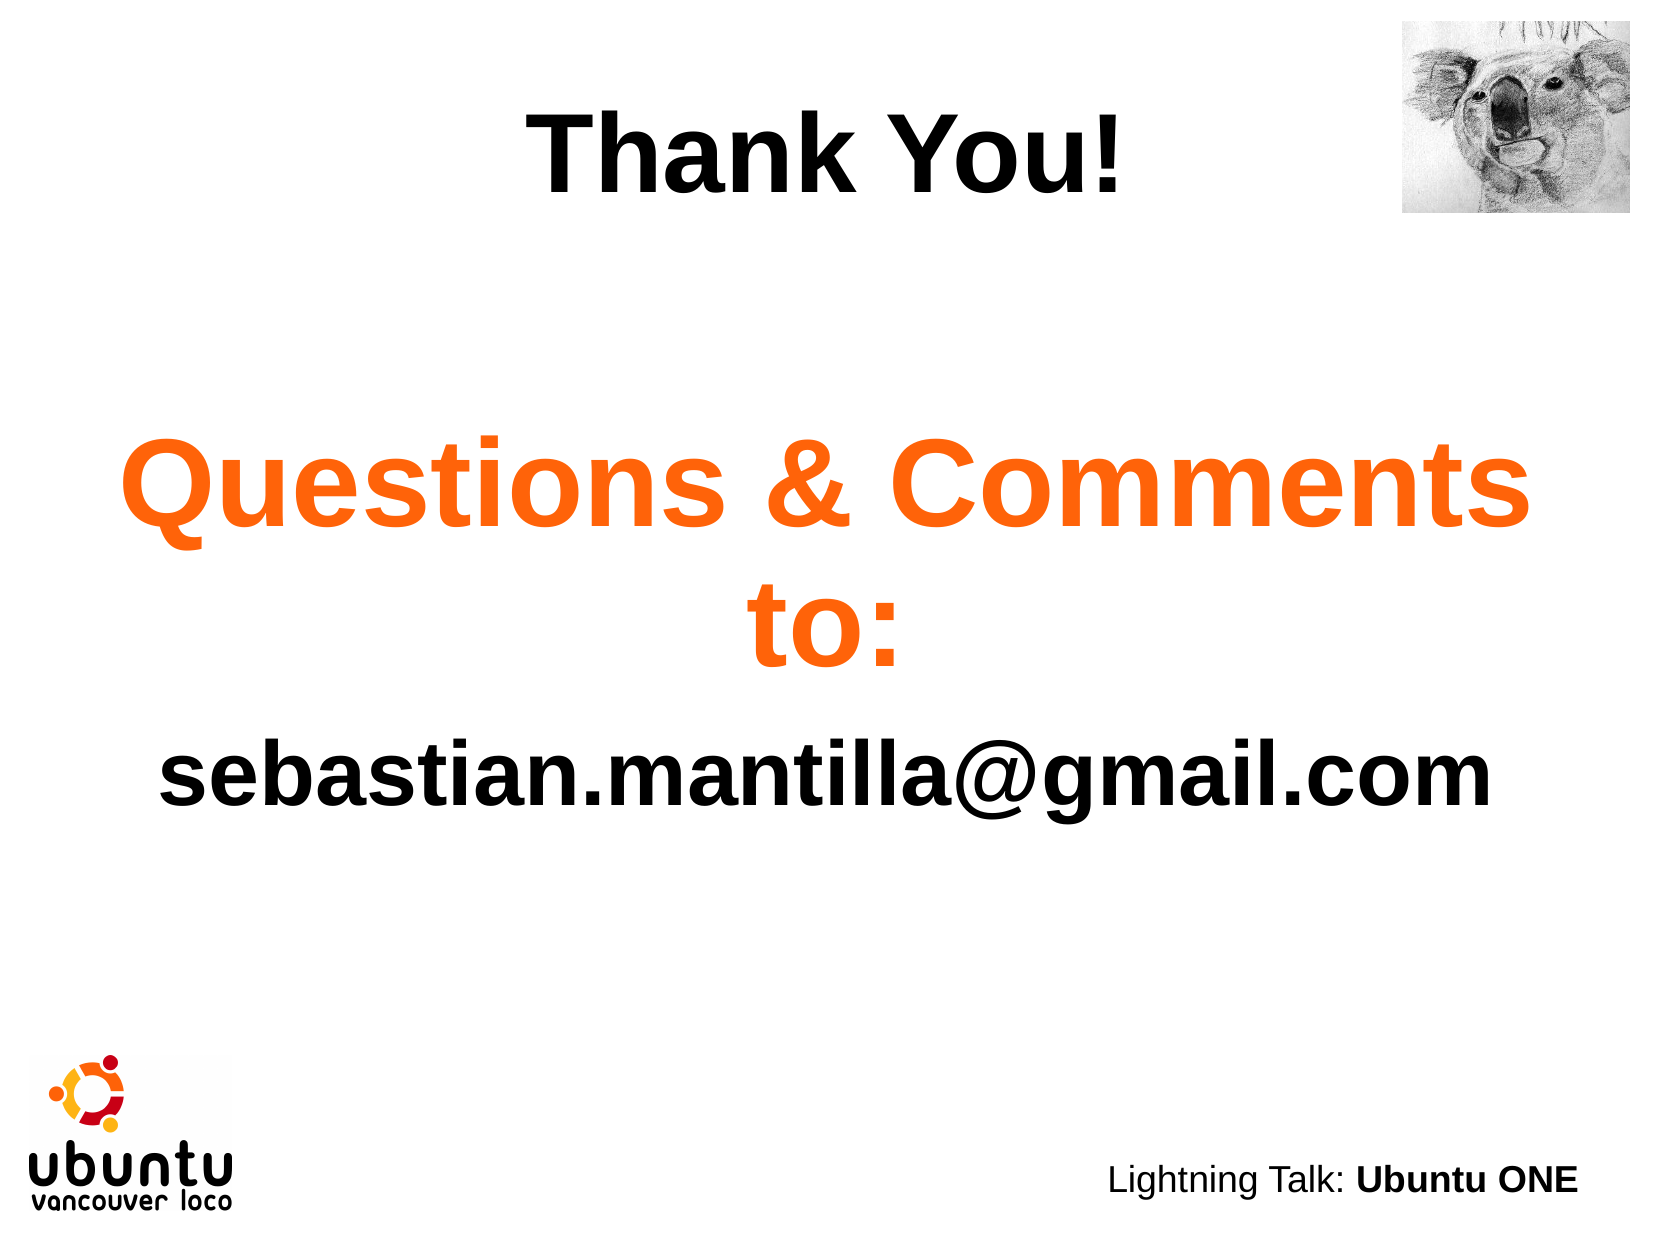

# Thank You!
Questions & Comments to:
sebastian.mantilla@gmail.com